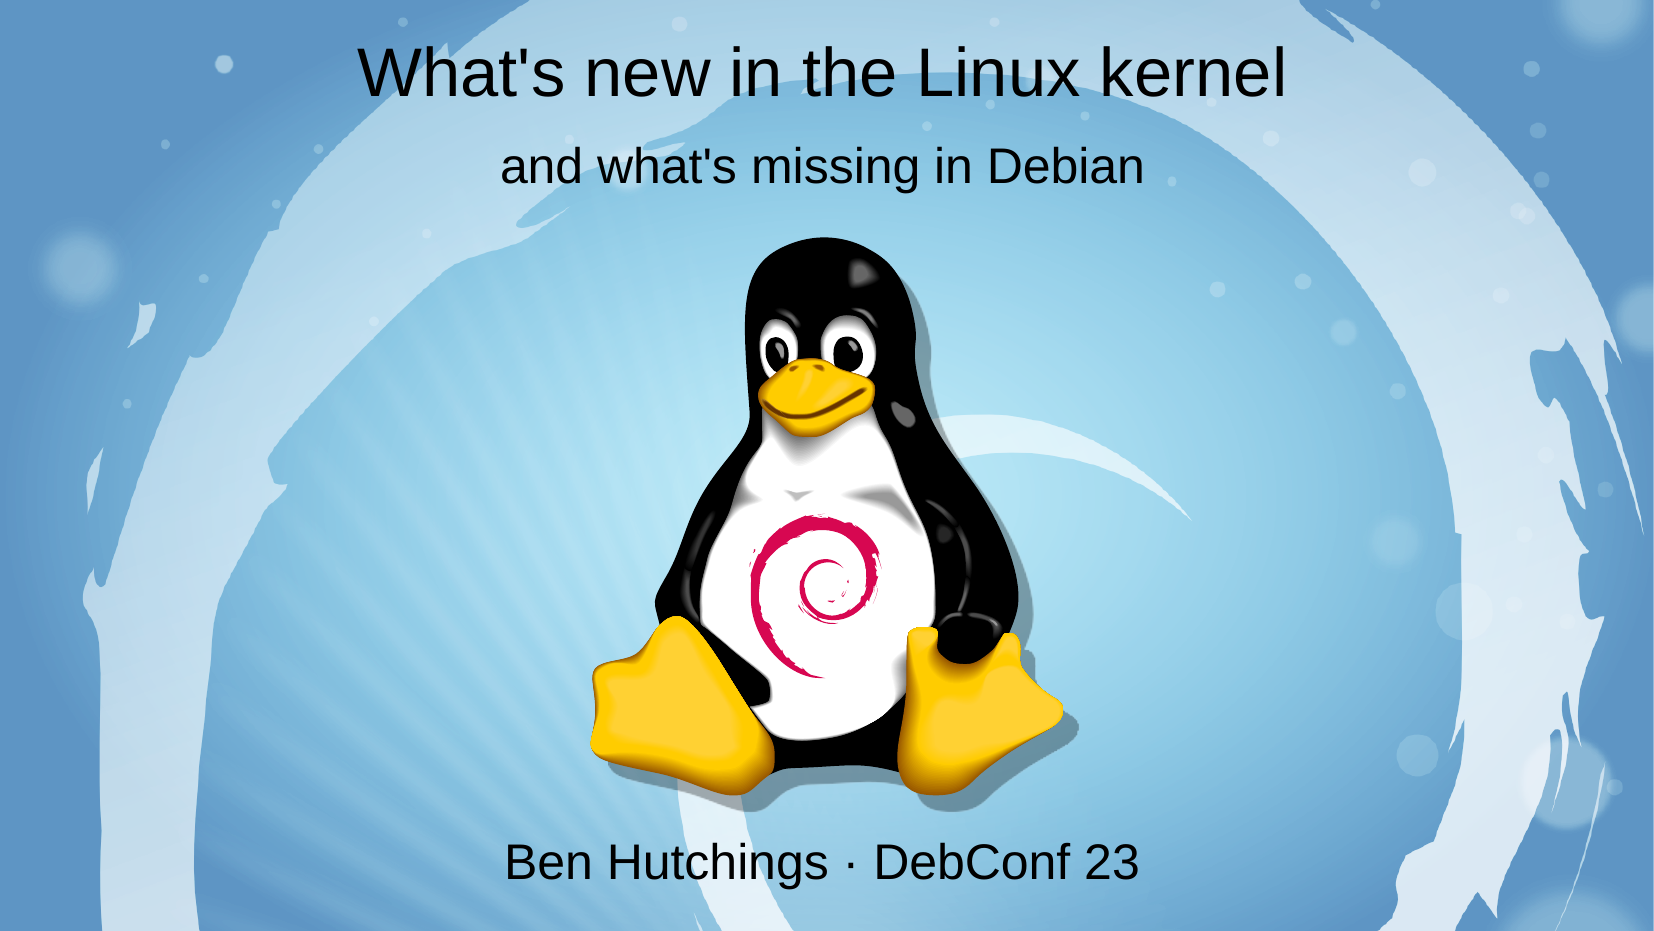

# What's new in the Linux kernel
and what's missing in Debian
Ben Hutchings · DebConf 23